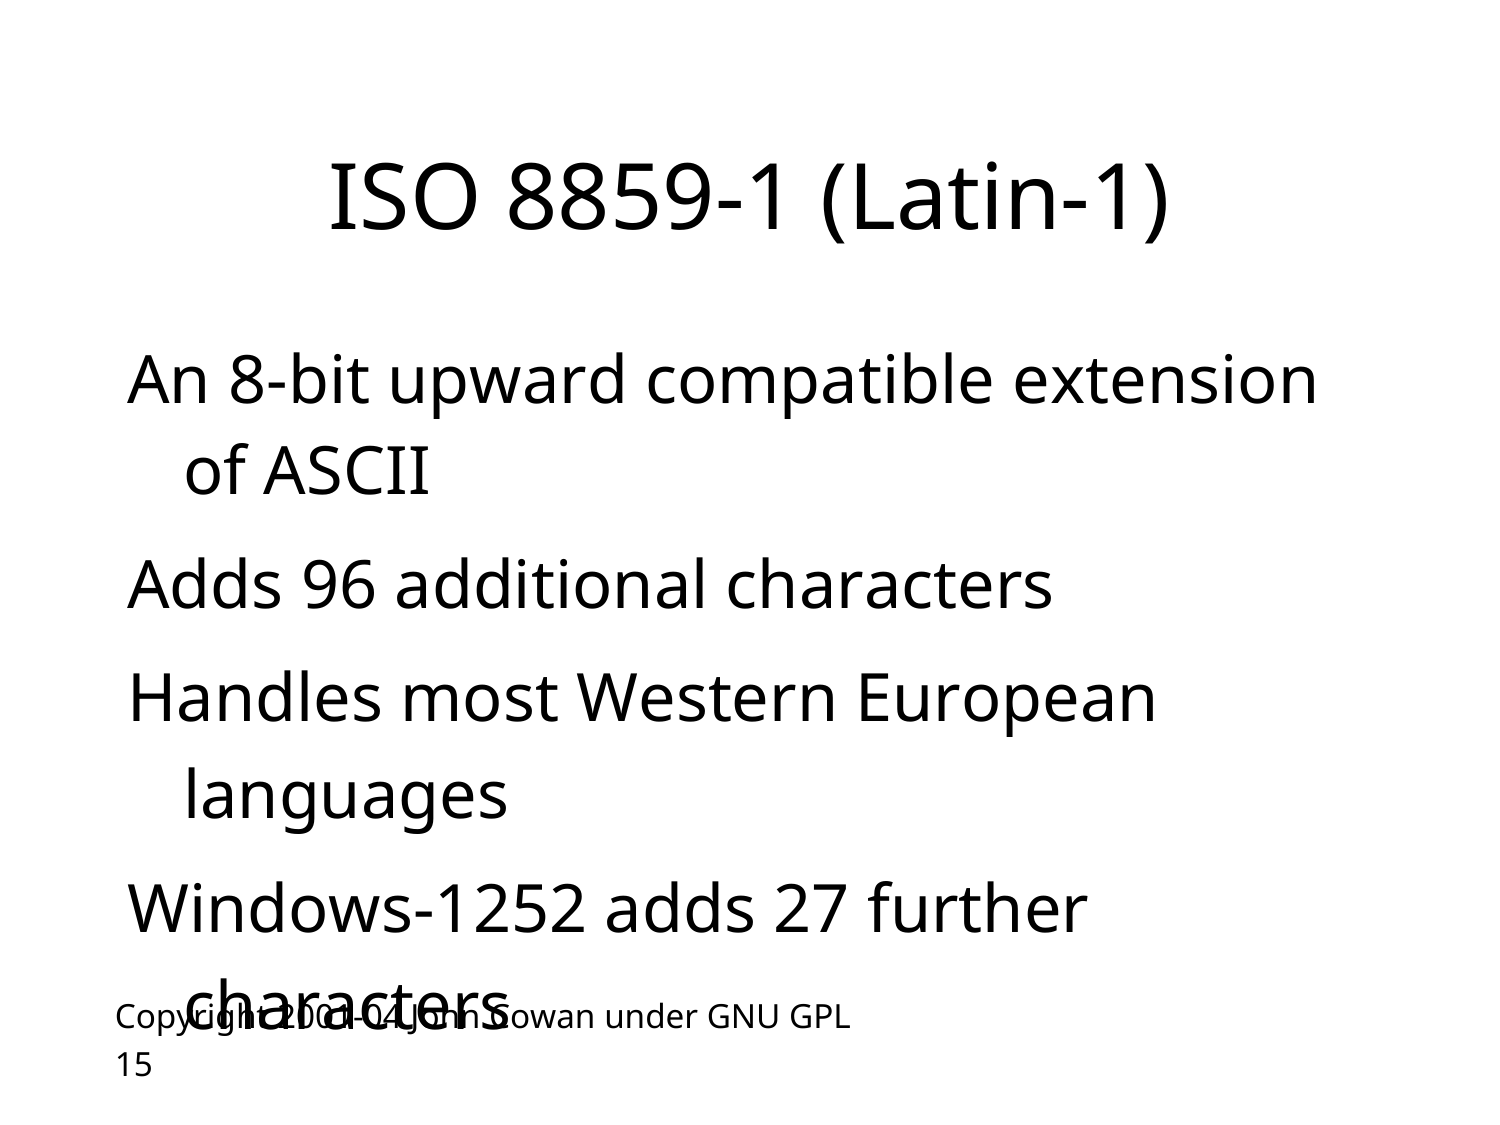

# ISO 8859-1 (Latin-1)
An 8-bit upward compatible extension of ASCII
Adds 96 additional characters
Handles most Western European languages
Windows-1252 adds 27 further characters